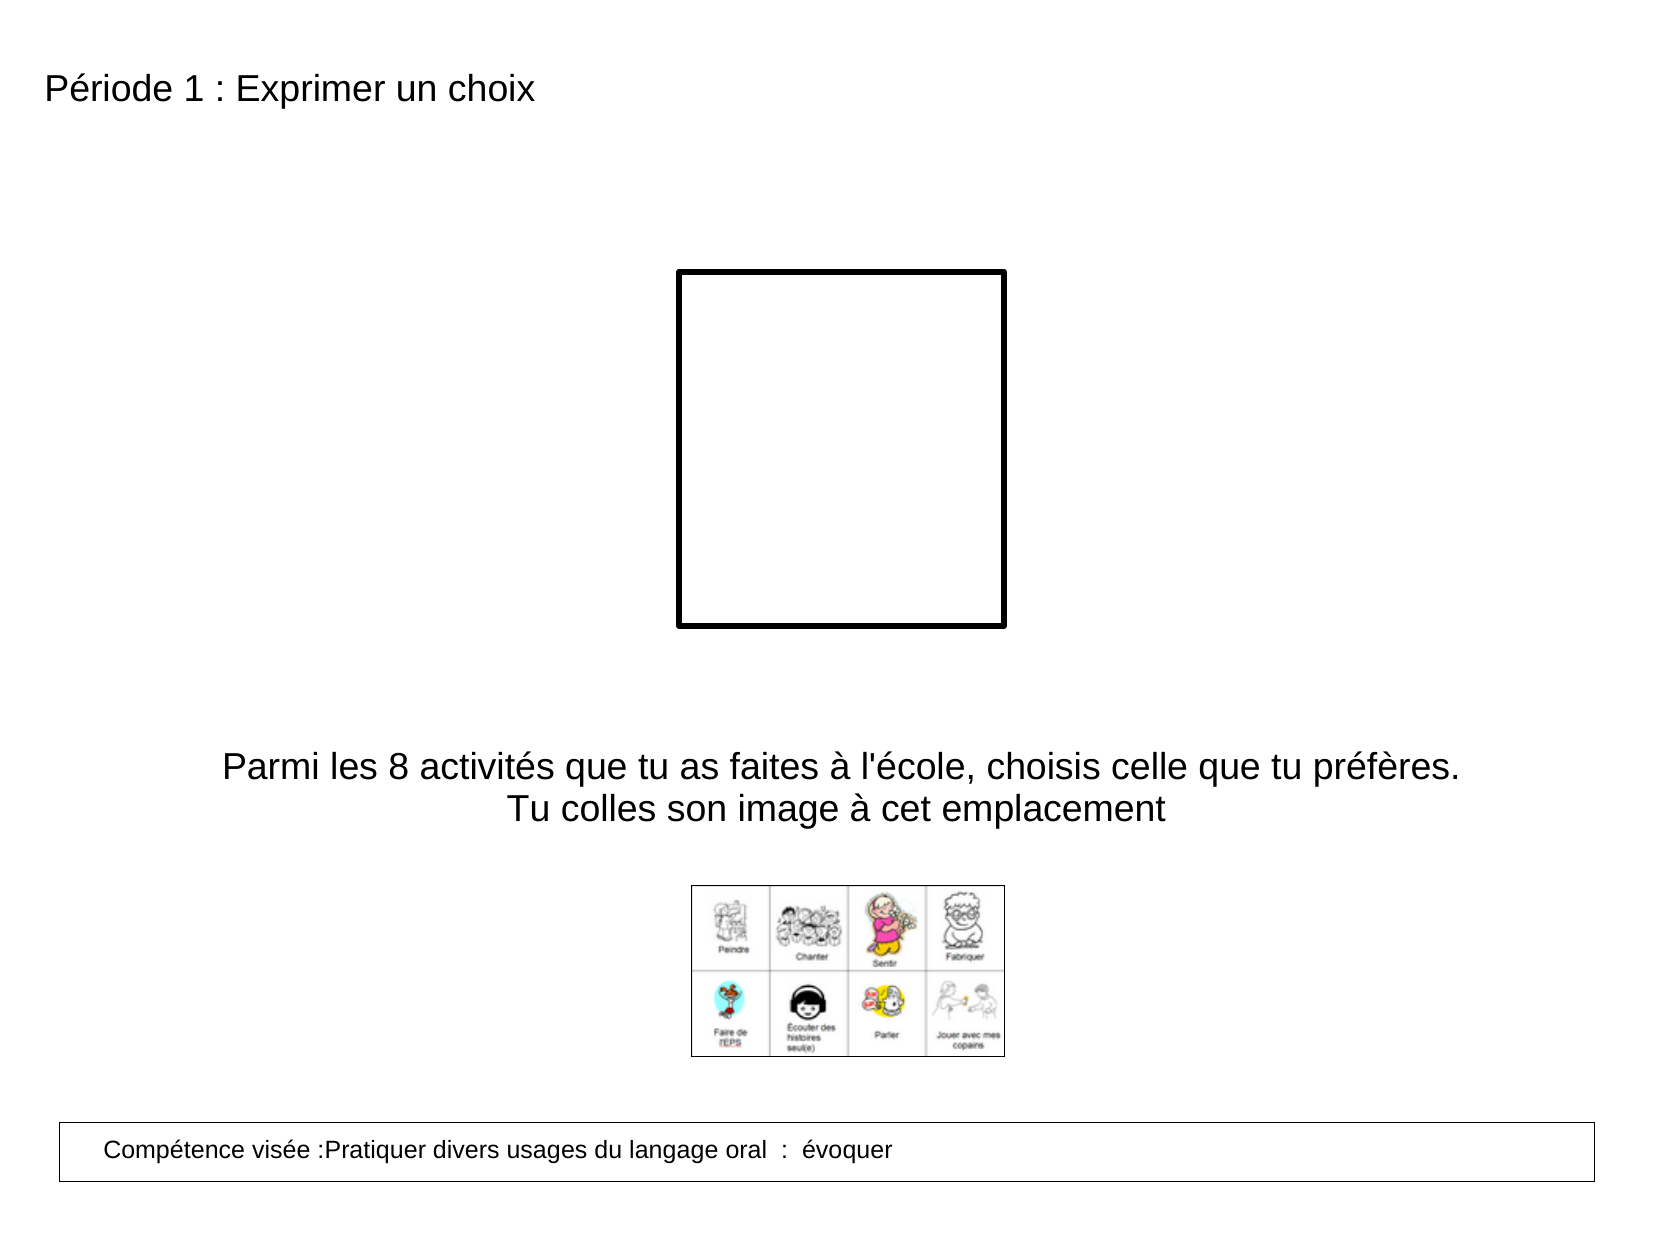

Période 1 : Exprimer un choix
Parmi les 8 activités que tu as faites à l'école, choisis celle que tu préfères.
Tu colles son image à cet emplacement
Compétence visée :Pratiquer divers usages du langage oral  : évoquer